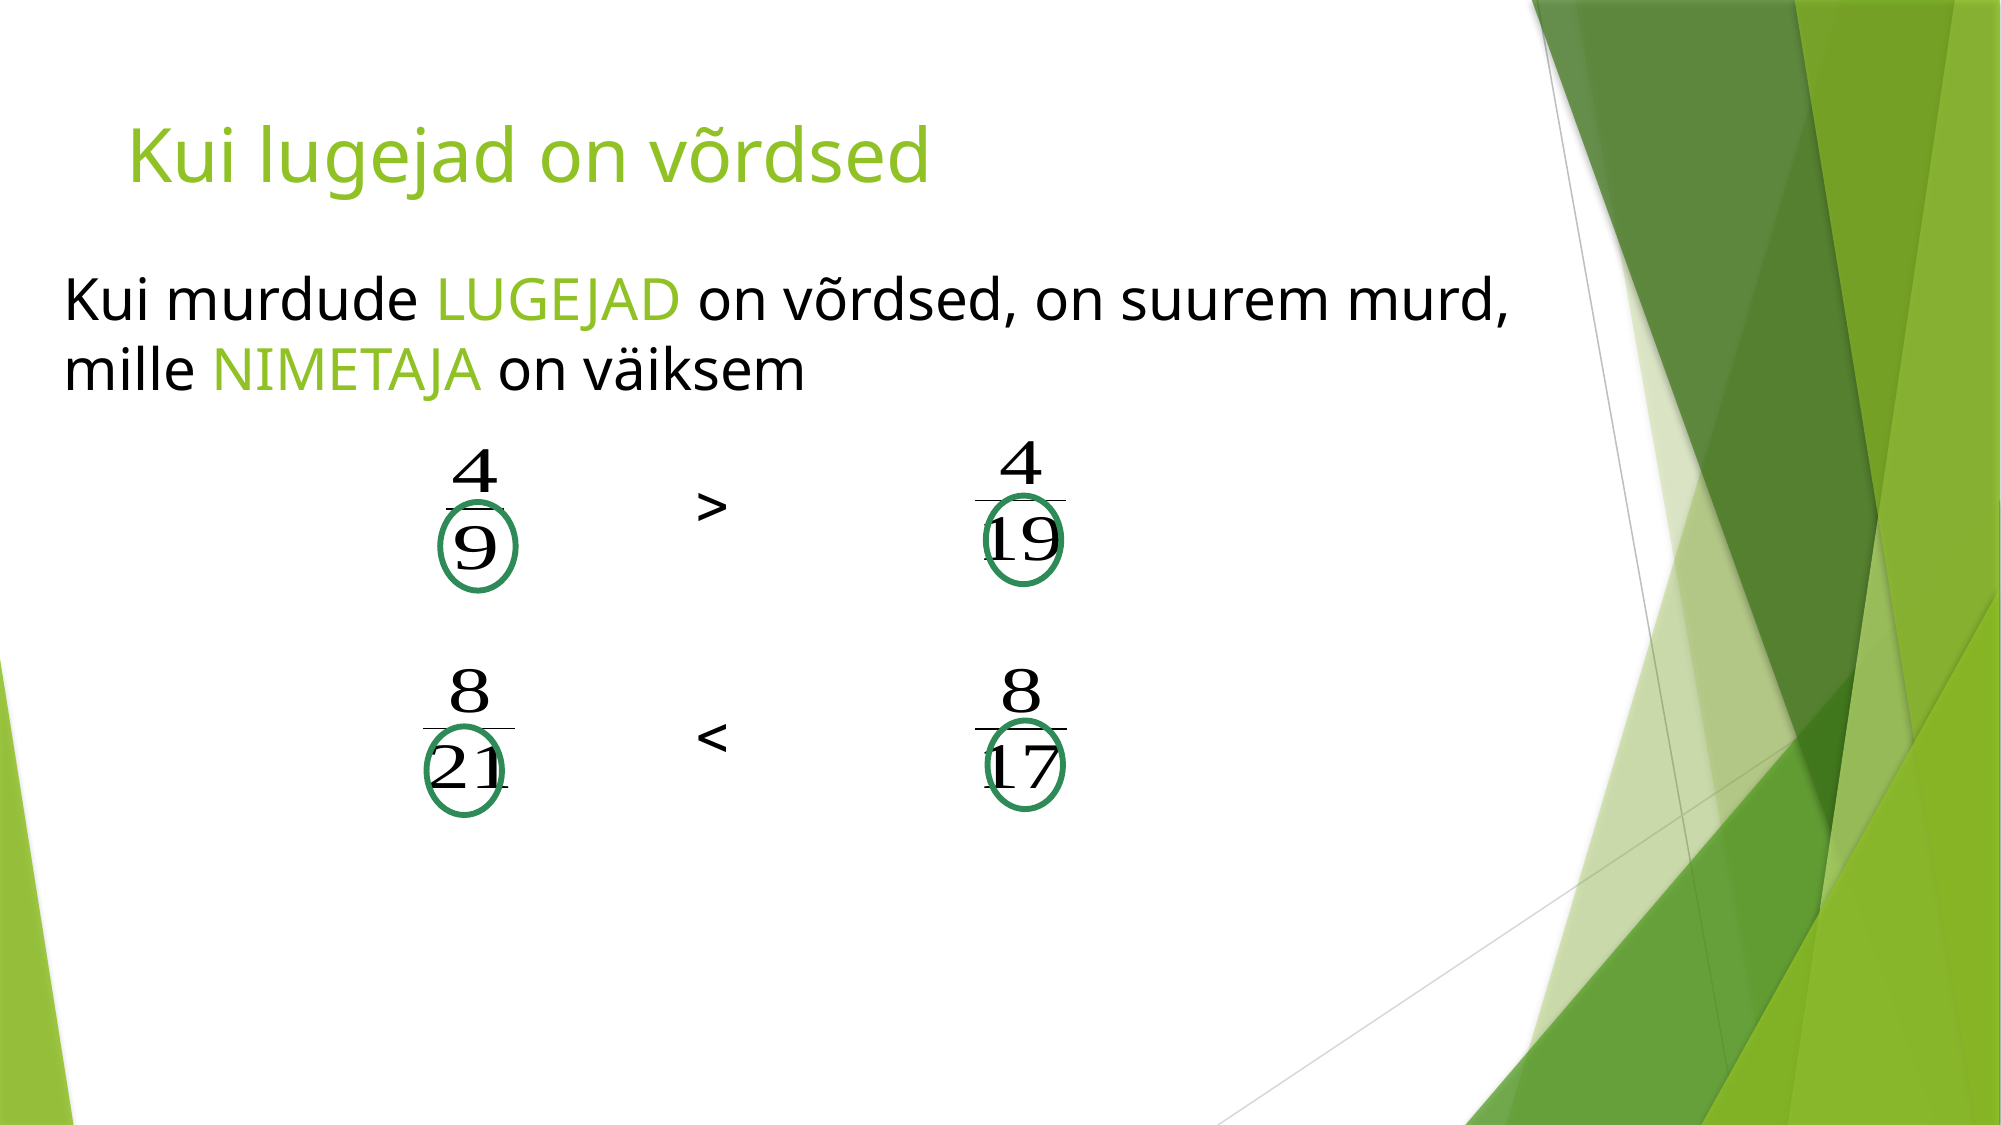

# Kui lugejad on võrdsed
Kui murdude LUGEJAD on võrdsed, on suurem murd,
mille NIMETAJA on väiksem